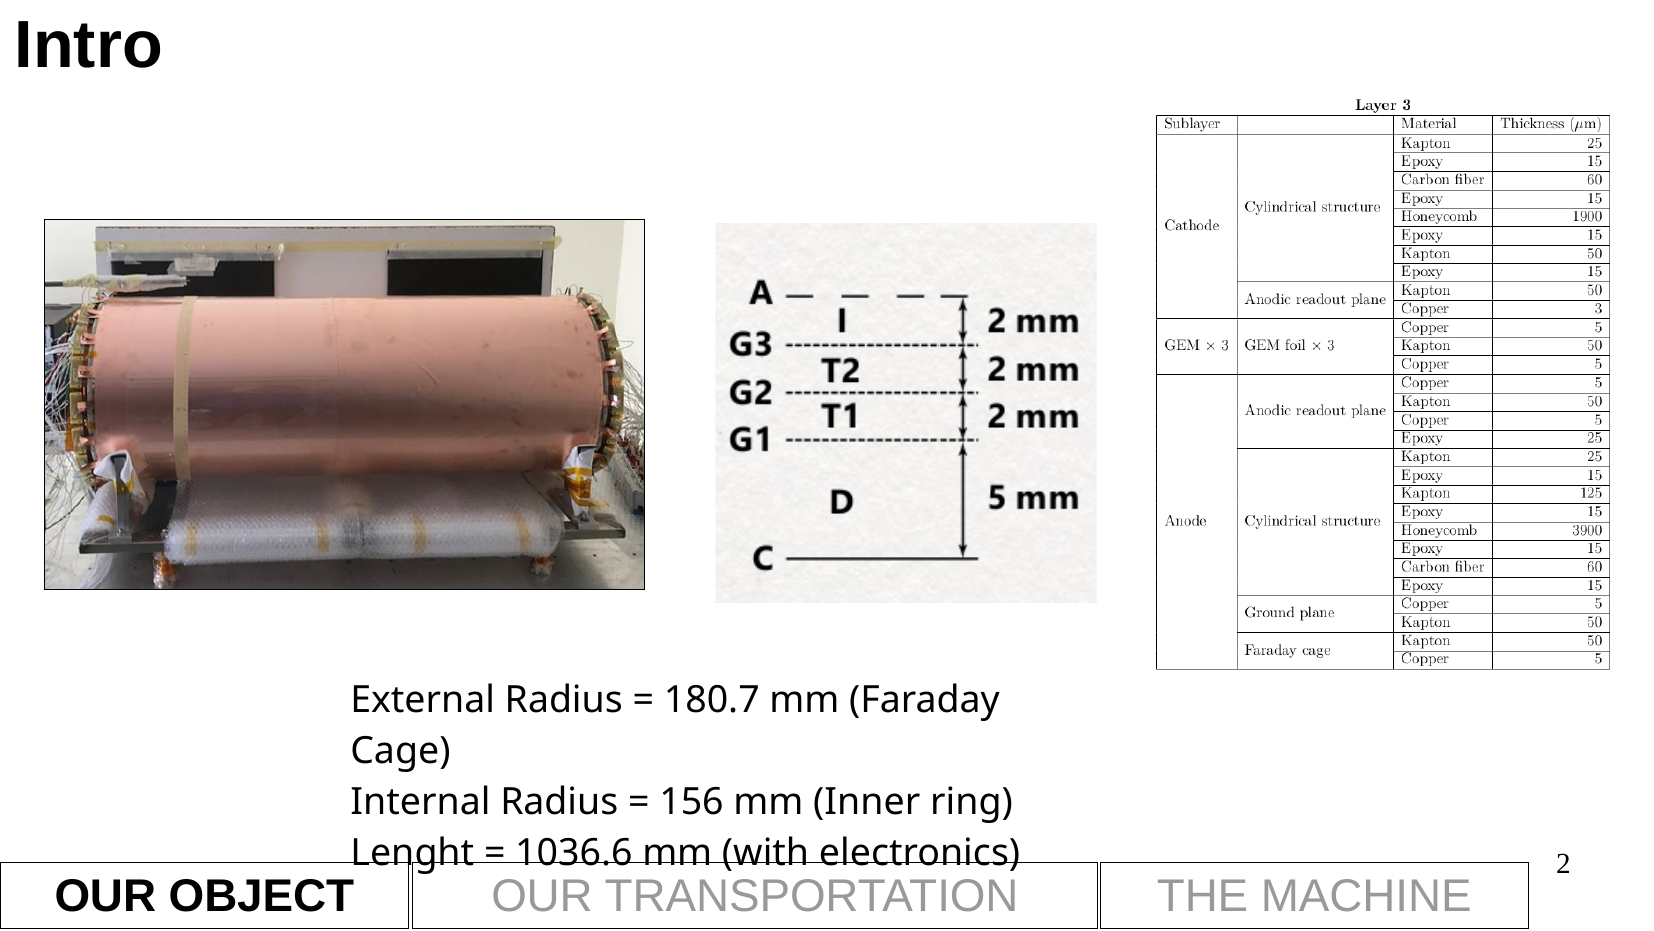

Intro
External Radius = 180.7 mm (Faraday Cage)
Internal Radius = 156 mm (Inner ring)
Lenght = 1036.6 mm (with electronics)
2
OUR OBJECT
OUR TRANSPORTATION
THE MACHINE